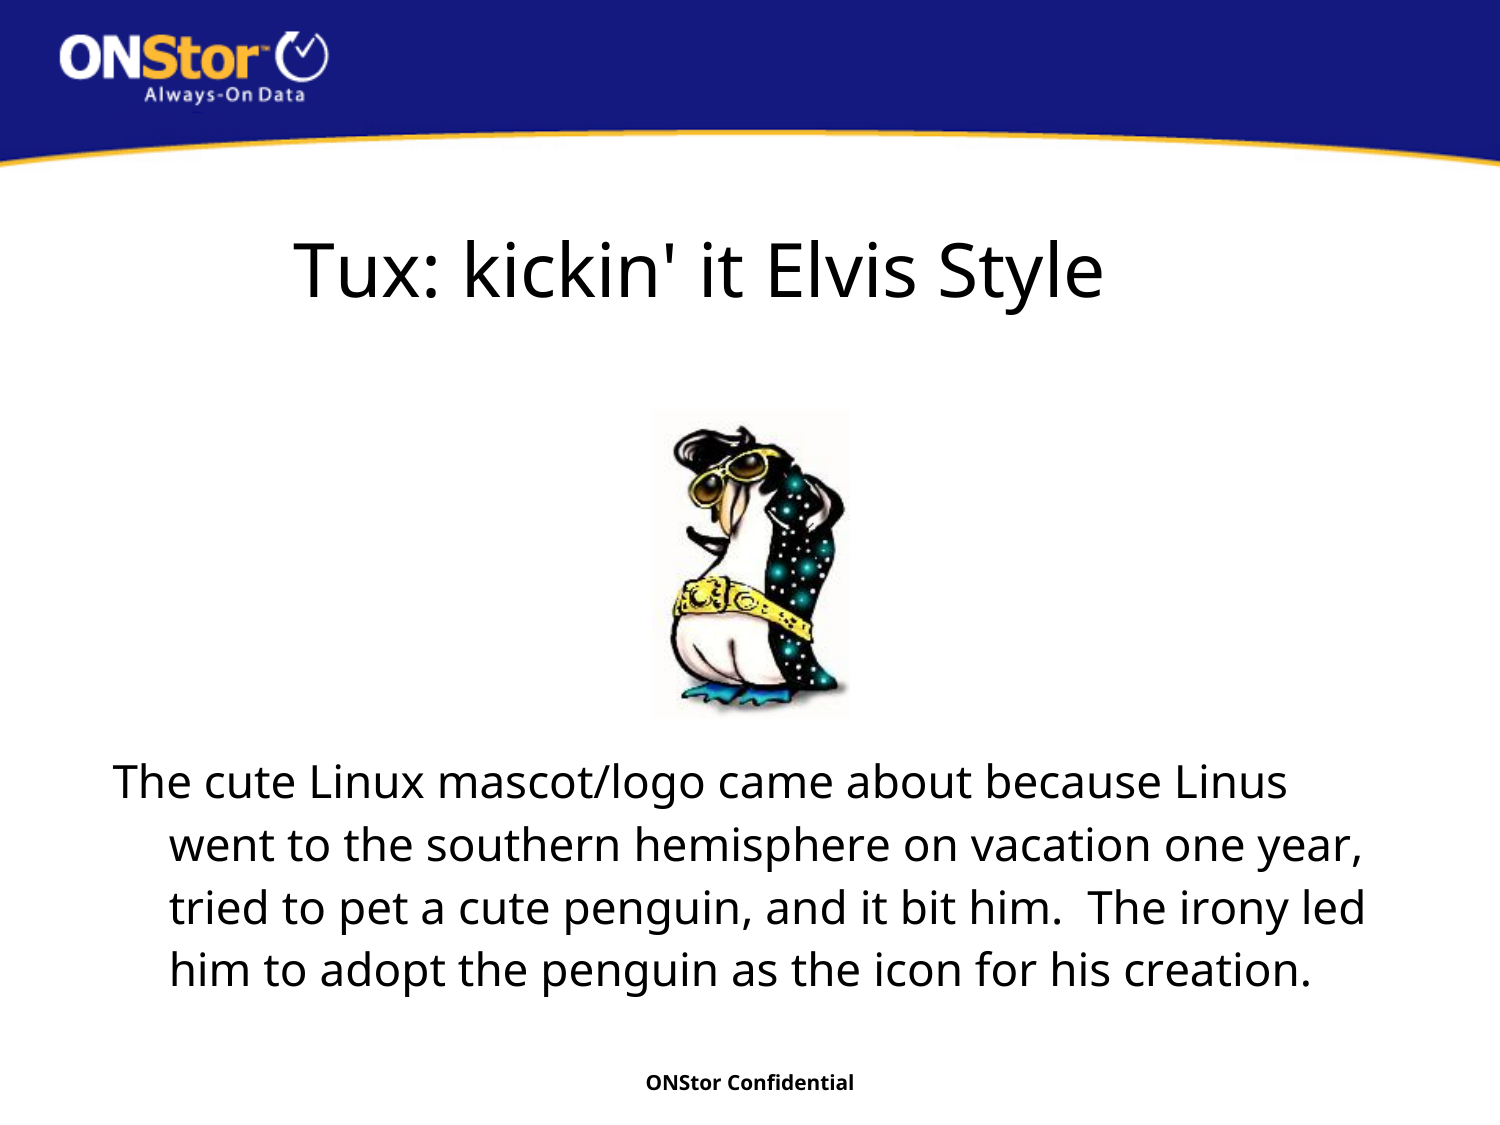

# Tux: kickin' it Elvis Style
The cute Linux mascot/logo came about because Linus went to the southern hemisphere on vacation one year, tried to pet a cute penguin, and it bit him. The irony led him to adopt the penguin as the icon for his creation.